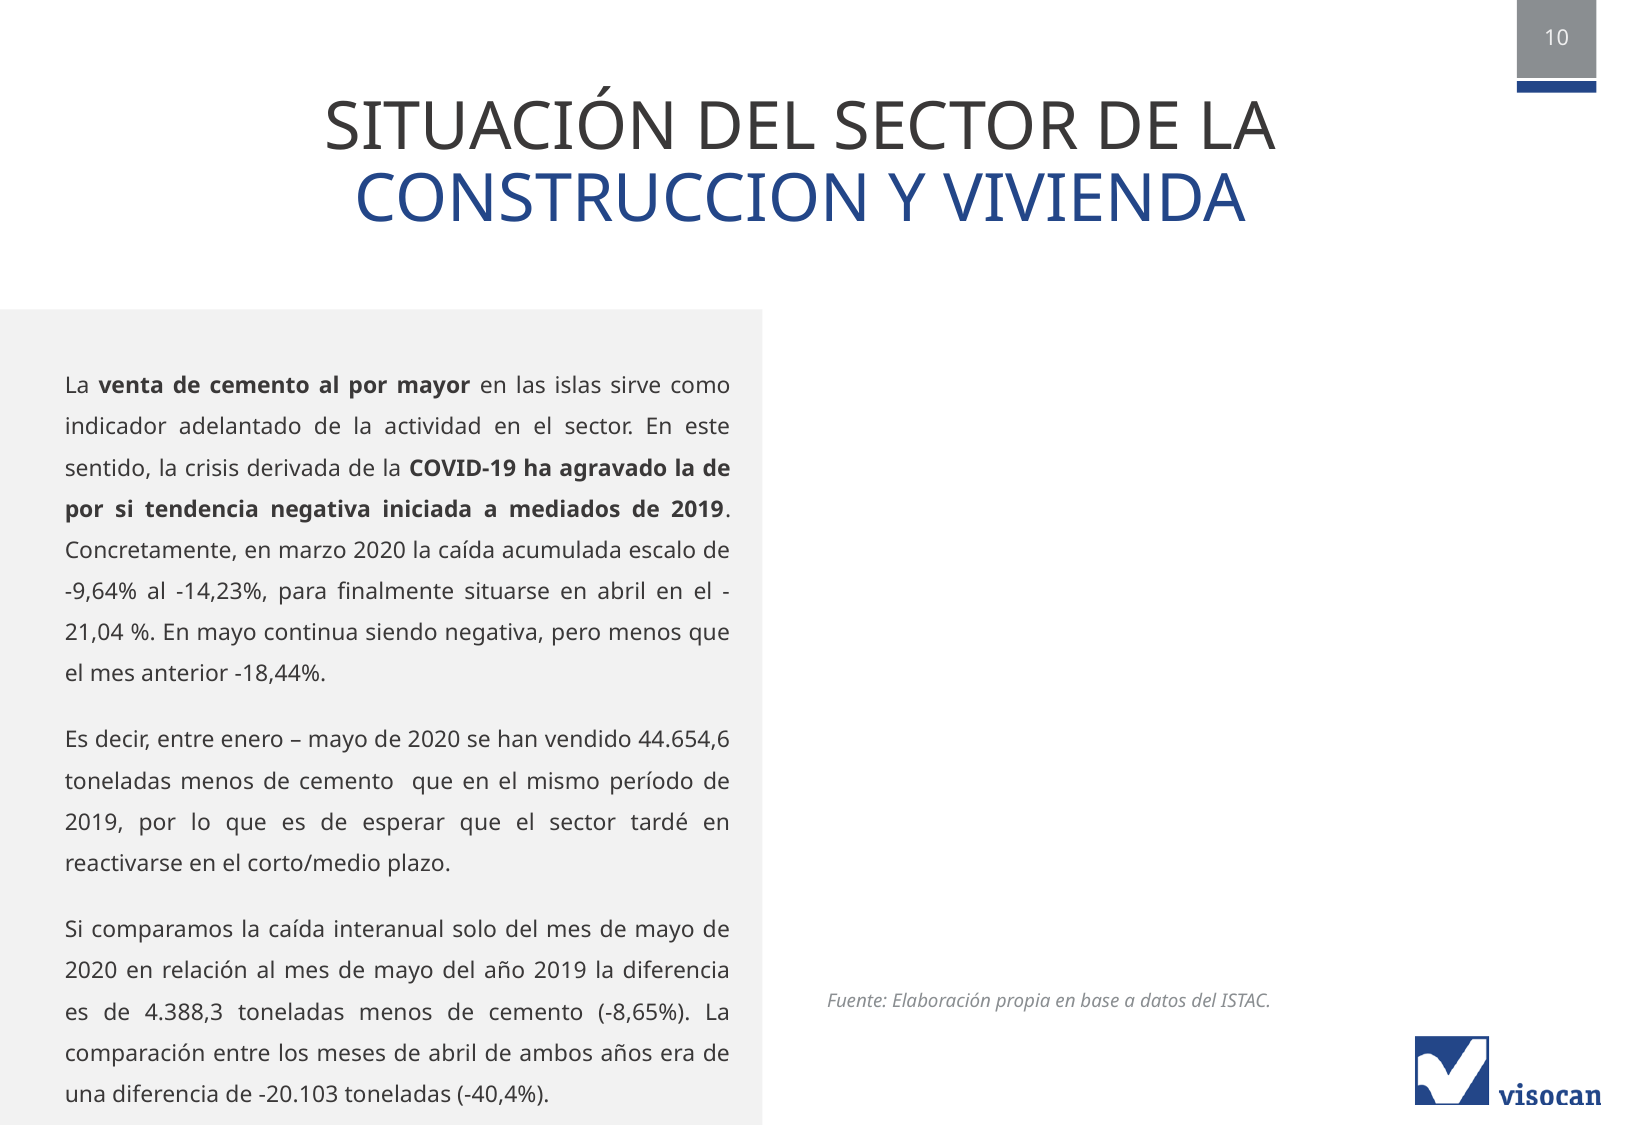

SITUACIÓN DEL SECTOR DE LA CONSTRUCCION Y VIVIENDA
La venta de cemento al por mayor en las islas sirve como indicador adelantado de la actividad en el sector. En este sentido, la crisis derivada de la COVID-19 ha agravado la de por si tendencia negativa iniciada a mediados de 2019. Concretamente, en marzo 2020 la caída acumulada escalo de -9,64% al -14,23%, para finalmente situarse en abril en el -21,04 %. En mayo continua siendo negativa, pero menos que el mes anterior -18,44%.
Es decir, entre enero – mayo de 2020 se han vendido 44.654,6 toneladas menos de cemento que en el mismo período de 2019, por lo que es de esperar que el sector tardé en reactivarse en el corto/medio plazo.
Si comparamos la caída interanual solo del mes de mayo de 2020 en relación al mes de mayo del año 2019 la diferencia es de 4.388,3 toneladas menos de cemento (-8,65%). La comparación entre los meses de abril de ambos años era de una diferencia de -20.103 toneladas (-40,4%).
Fuente: Elaboración propia en base a datos del ISTAC.